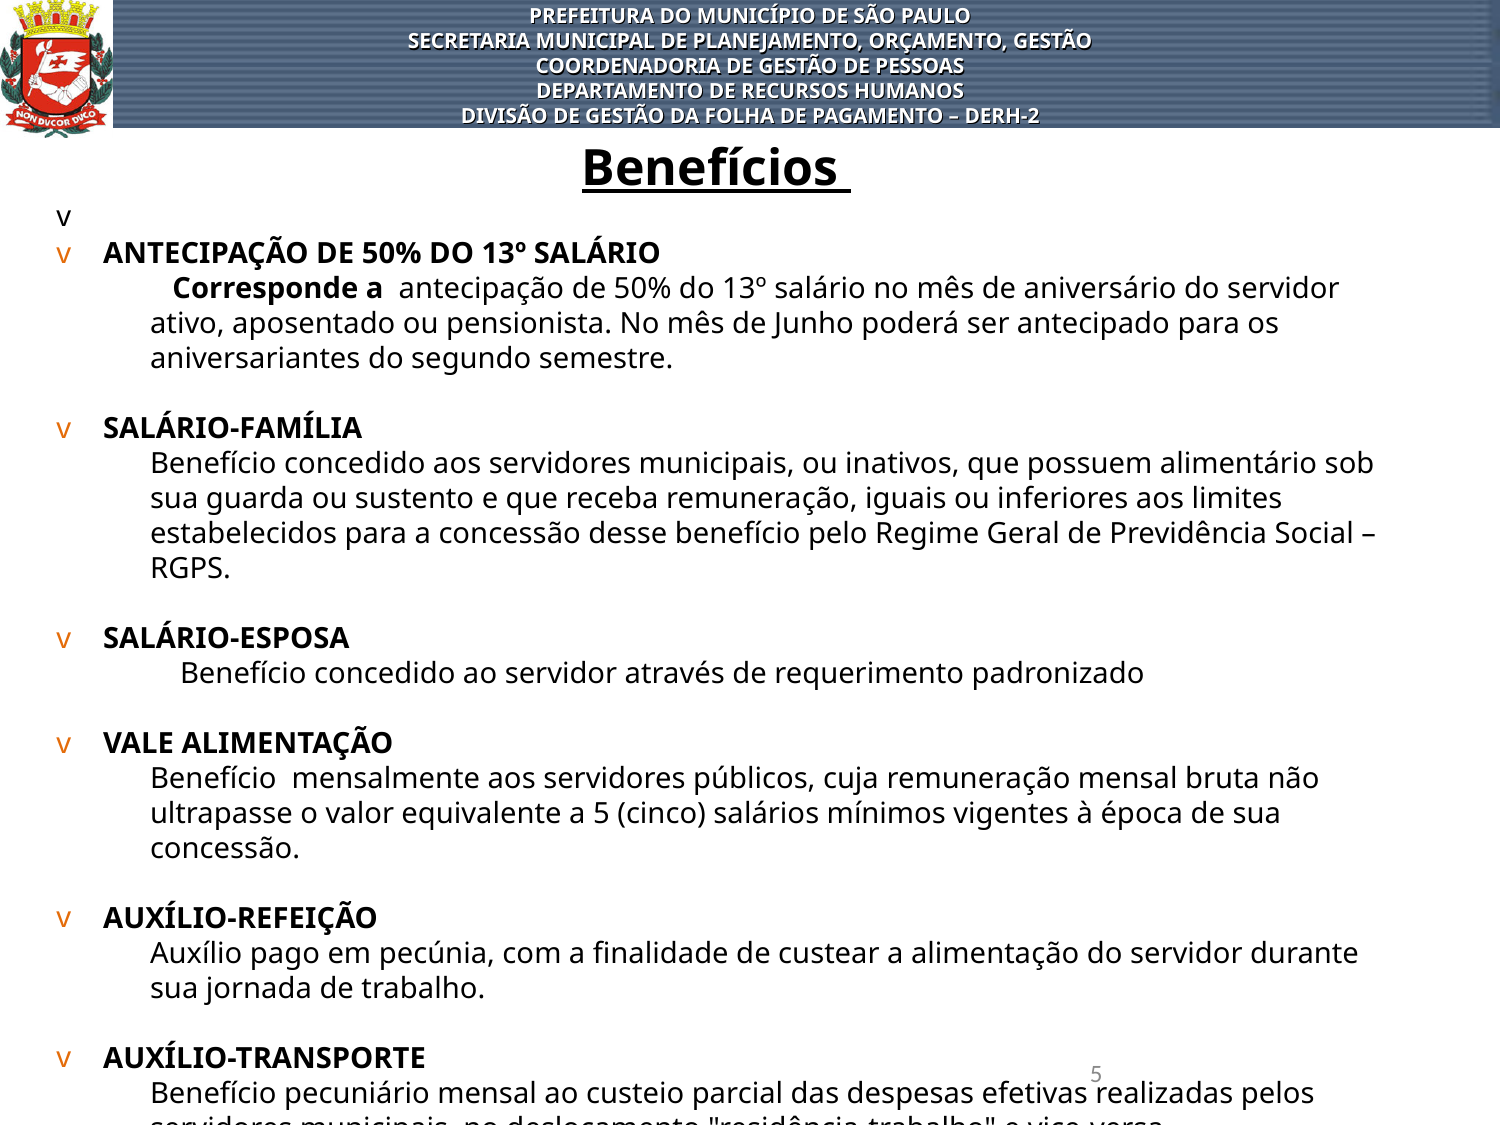

PREFEITURA DO MUNICÍPIO DE SÃO PAULO
SECRETARIA MUNICIPAL DE PLANEJAMENTO, ORÇAMENTO, GESTÃO
COORDENADORIA DE GESTÃO DE PESSOAS
DEPARTAMENTO DE RECURSOS HUMANOS
DIVISÃO DE GESTÃO DA FOLHA DE PAGAMENTO – DERH-2
Benefícios
ANTECIPAÇÃO DE 50% DO 13º SALÁRIO
 Corresponde a antecipação de 50% do 13º salário no mês de aniversário do servidor ativo, aposentado ou pensionista. No mês de Junho poderá ser antecipado para os aniversariantes do segundo semestre.
SALÁRIO-FAMÍLIA
Benefício concedido aos servidores municipais, ou inativos, que possuem alimentário sob sua guarda ou sustento e que receba remuneração, iguais ou inferiores aos limites estabelecidos para a concessão desse benefício pelo Regime Geral de Previdência Social – RGPS.
SALÁRIO-ESPOSA
 Benefício concedido ao servidor através de requerimento padronizado
VALE ALIMENTAÇÃO
Benefício mensalmente aos servidores públicos, cuja remuneração mensal bruta não ultrapasse o valor equivalente a 5 (cinco) salários mínimos vigentes à época de sua concessão.
AUXÍLIO-REFEIÇÃO
Auxílio pago em pecúnia, com a finalidade de custear a alimentação do servidor durante sua jornada de trabalho.
AUXÍLIO-TRANSPORTE
Benefício pecuniário mensal ao custeio parcial das despesas efetivas realizadas pelos servidores municipais, no deslocamento "residência-trabalho" e vice-versa.